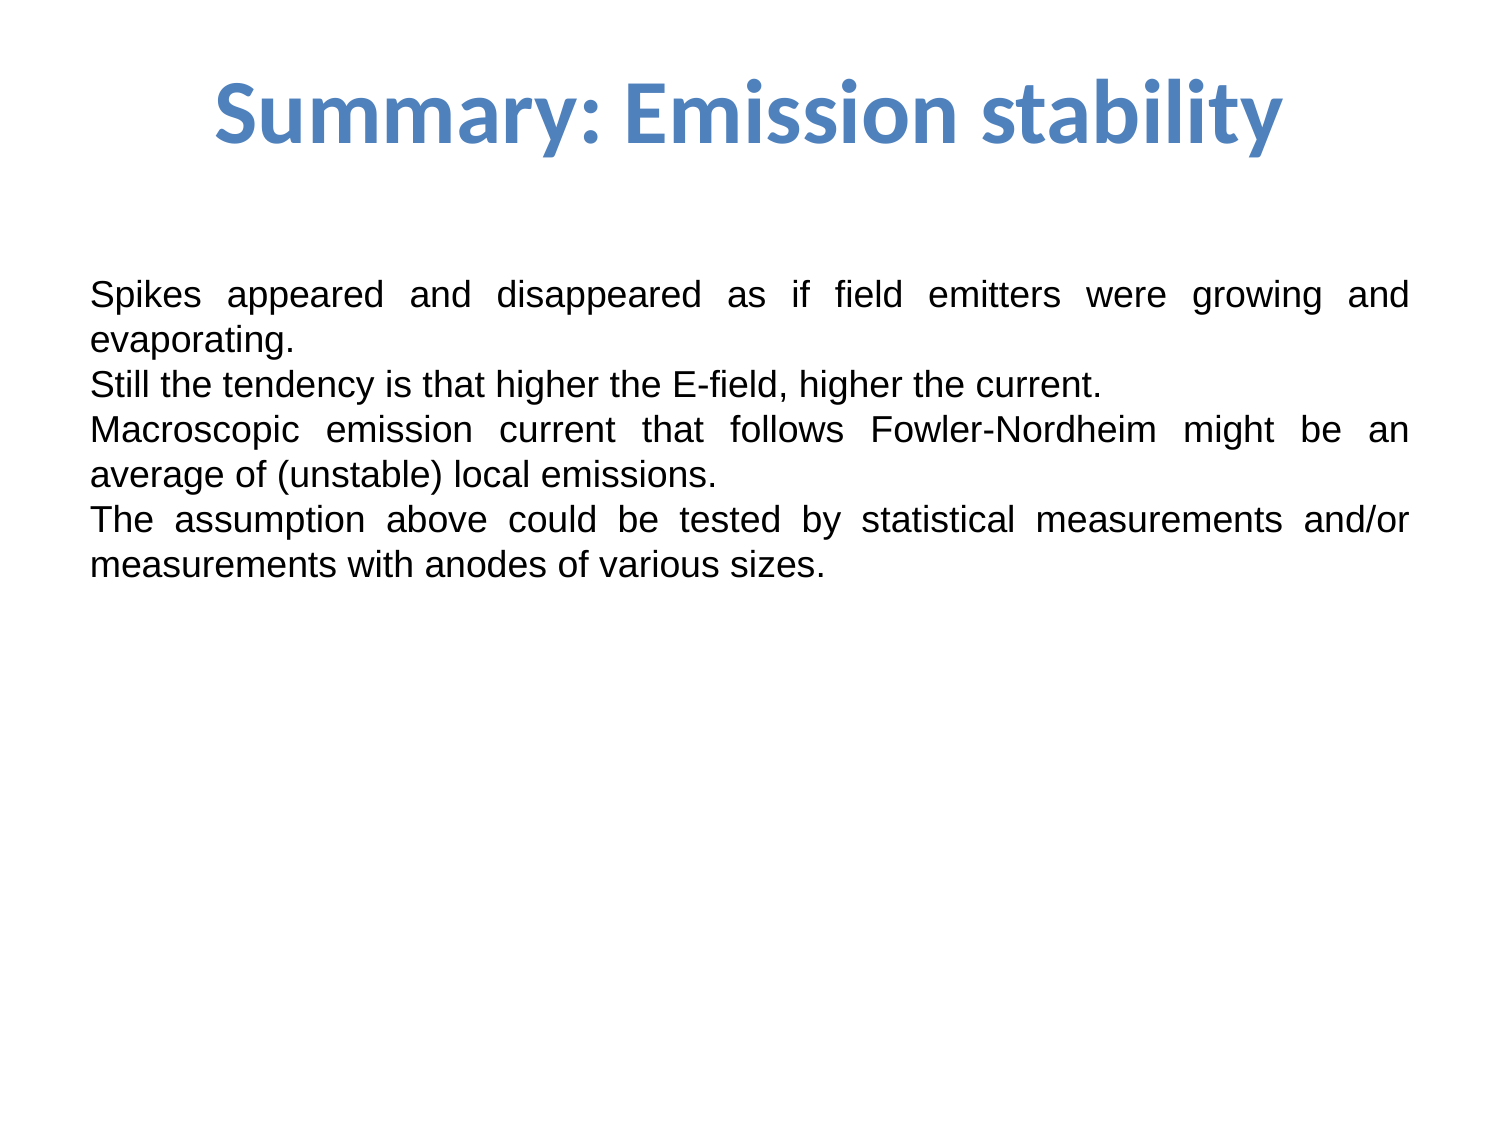

Summary: Emission stability
Spikes appeared and disappeared as if field emitters were growing and evaporating.
Still the tendency is that higher the E-field, higher the current.
Macroscopic emission current that follows Fowler-Nordheim might be an average of (unstable) local emissions.
The assumption above could be tested by statistical measurements and/or measurements with anodes of various sizes.